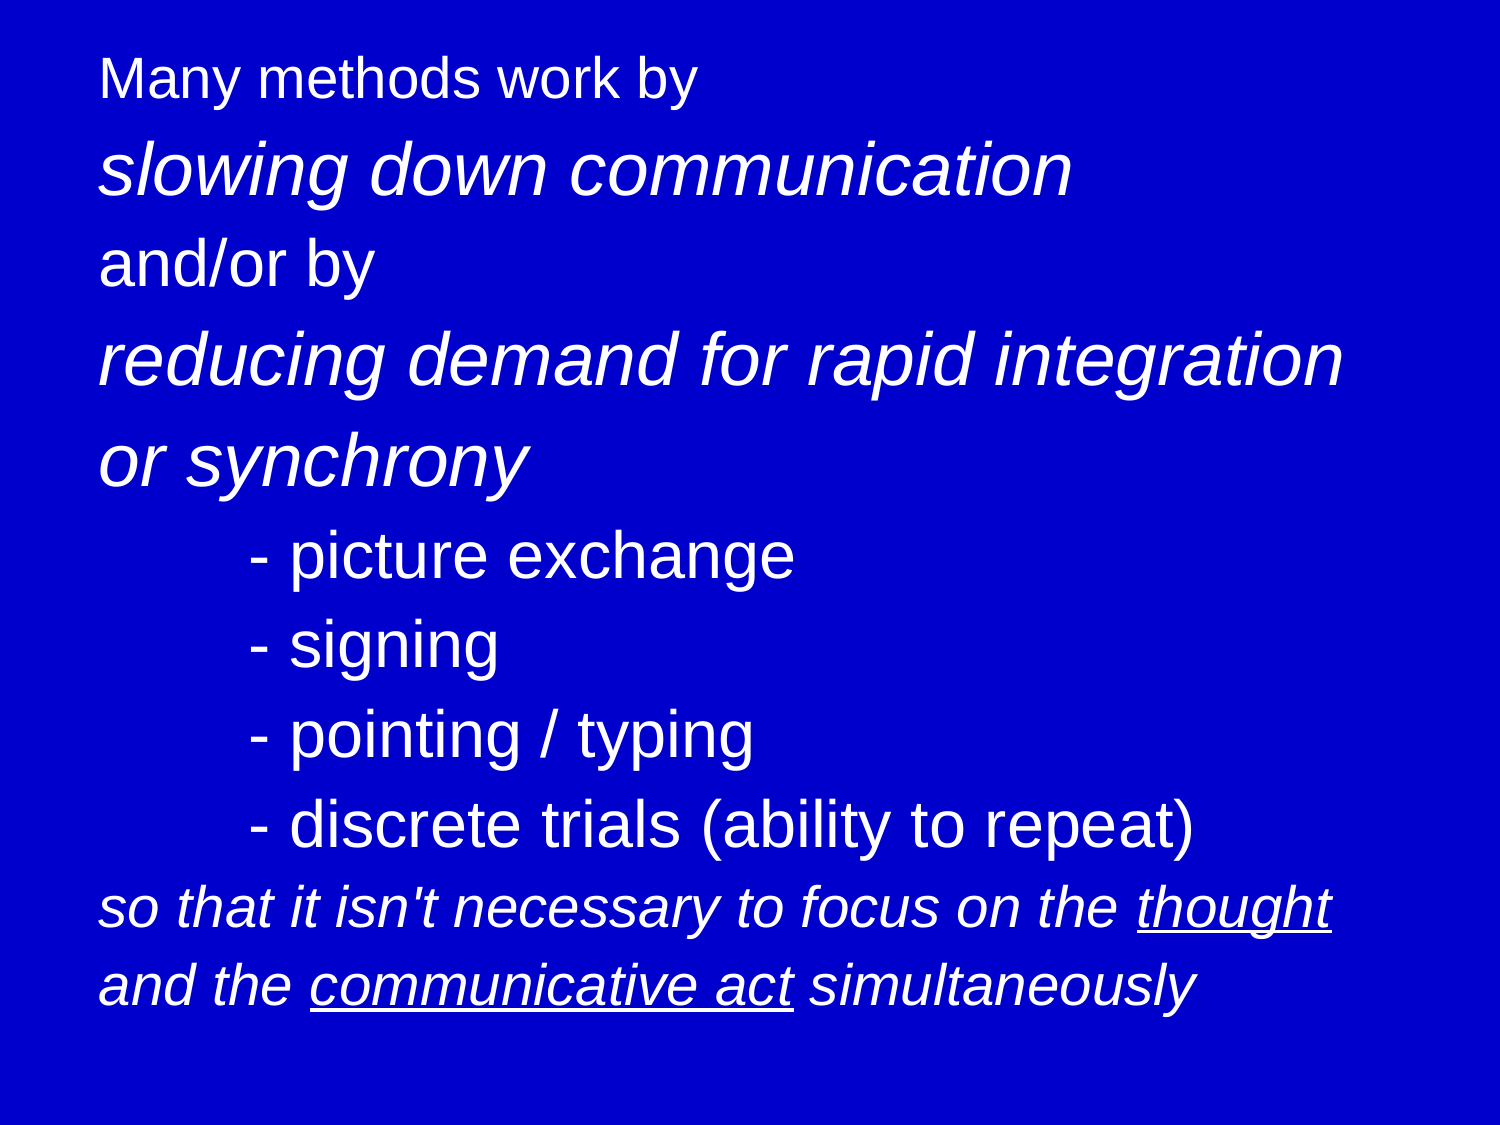

# Many methods work by slowing down communication and/or by reducing demand for rapid integration or synchrony - picture exchange - signing - pointing / typing - discrete trials (ability to repeat) so that it isn't necessary to focus on the thought and the communicative act simultaneously